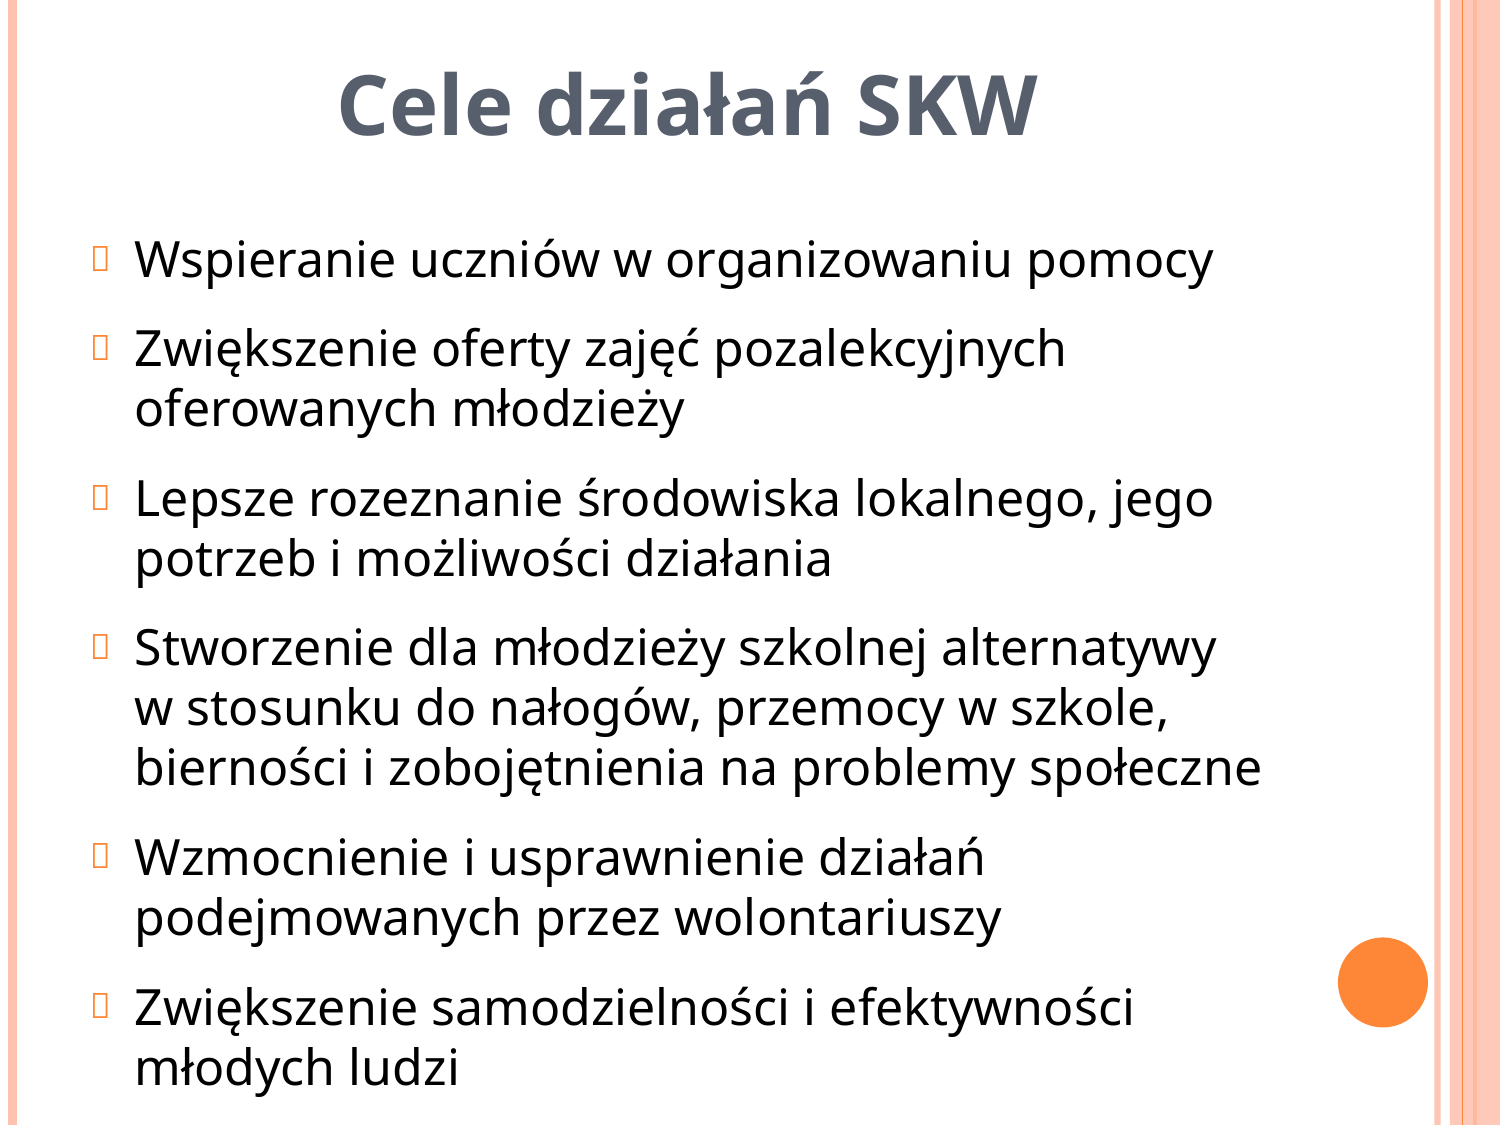

# Cele działań SKW
Wspieranie uczniów w organizowaniu pomocy
Zwiększenie oferty zajęć pozalekcyjnych oferowanych młodzieży
Lepsze rozeznanie środowiska lokalnego, jego potrzeb i możliwości działania
Stworzenie dla młodzieży szkolnej alternatywy
w stosunku do nałogów, przemocy w szkole, bierności i zobojętnienia na problemy społeczne
Wzmocnienie i usprawnienie działań podejmowanych przez wolontariuszy
Zwiększenie samodzielności i efektywności młodych ludzi